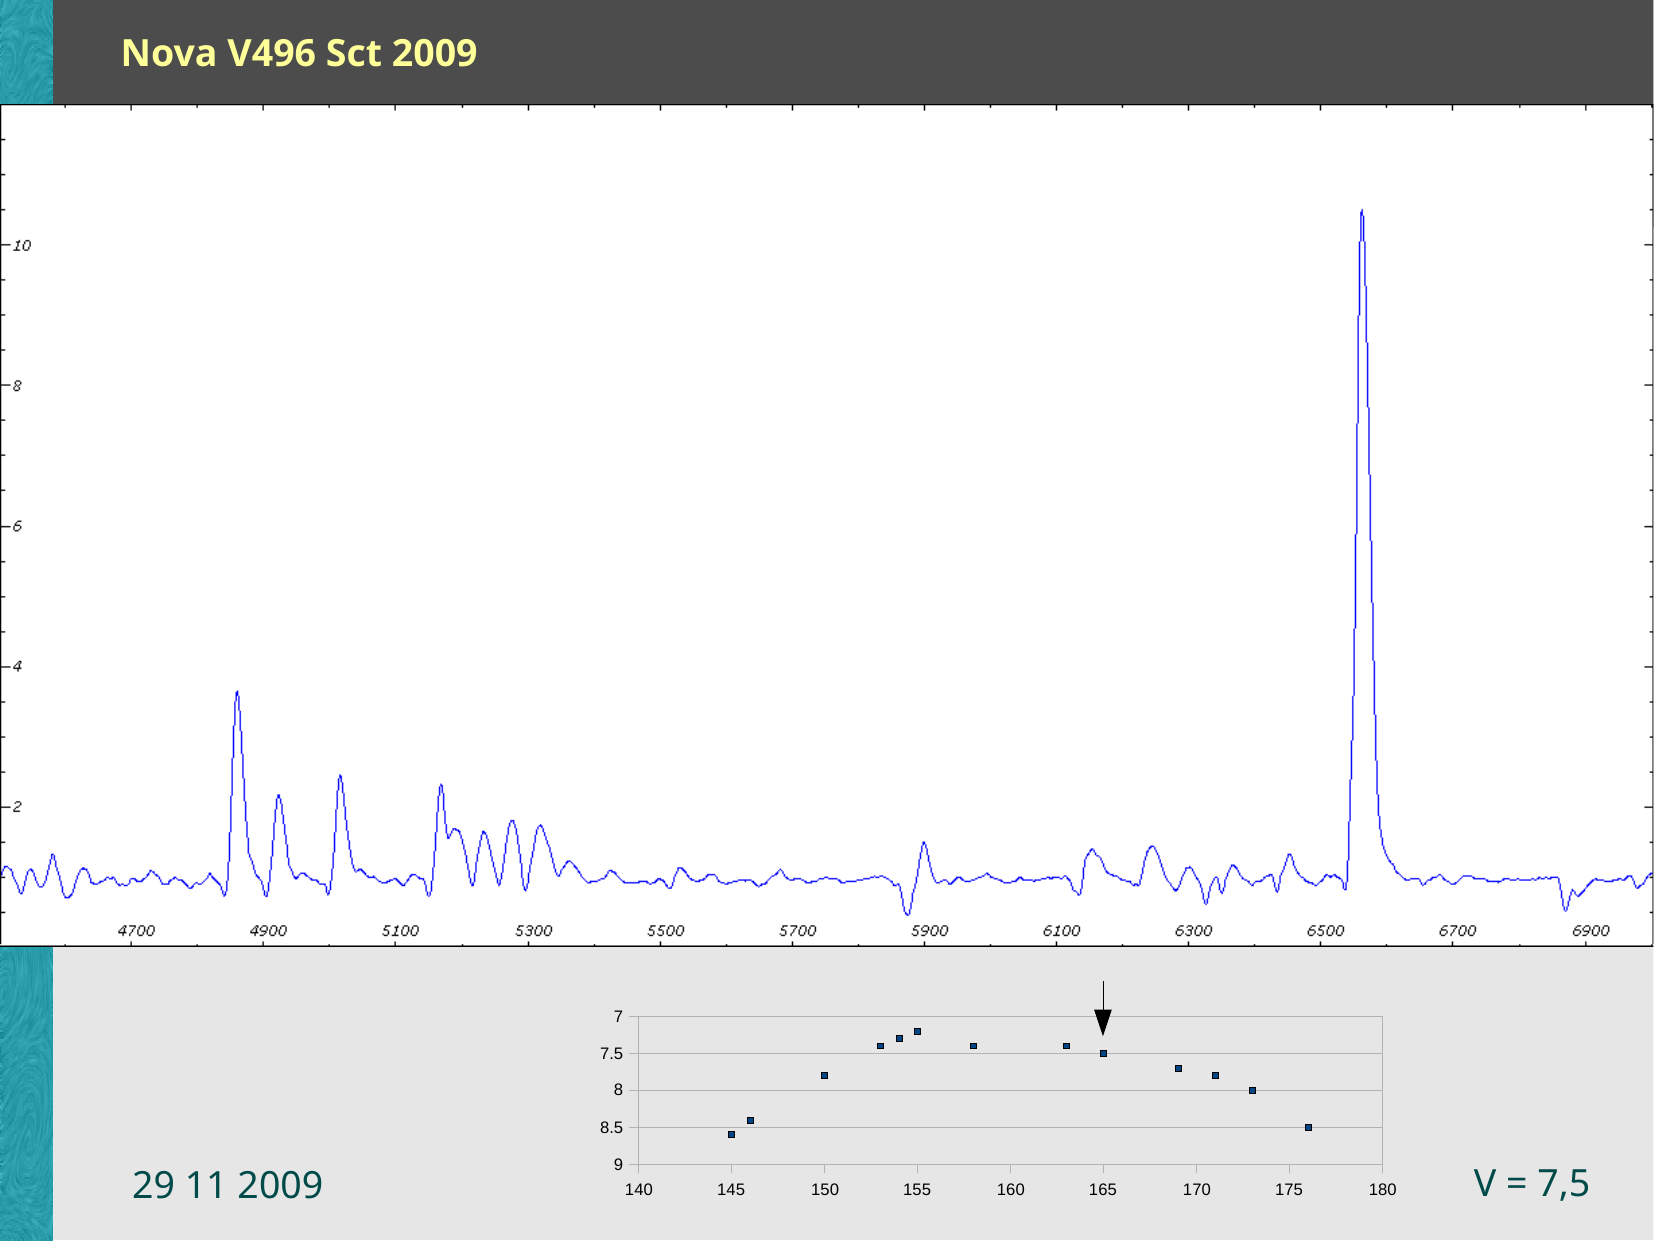

Nova V496 Sct 2009
V = 7,5
29 11 2009